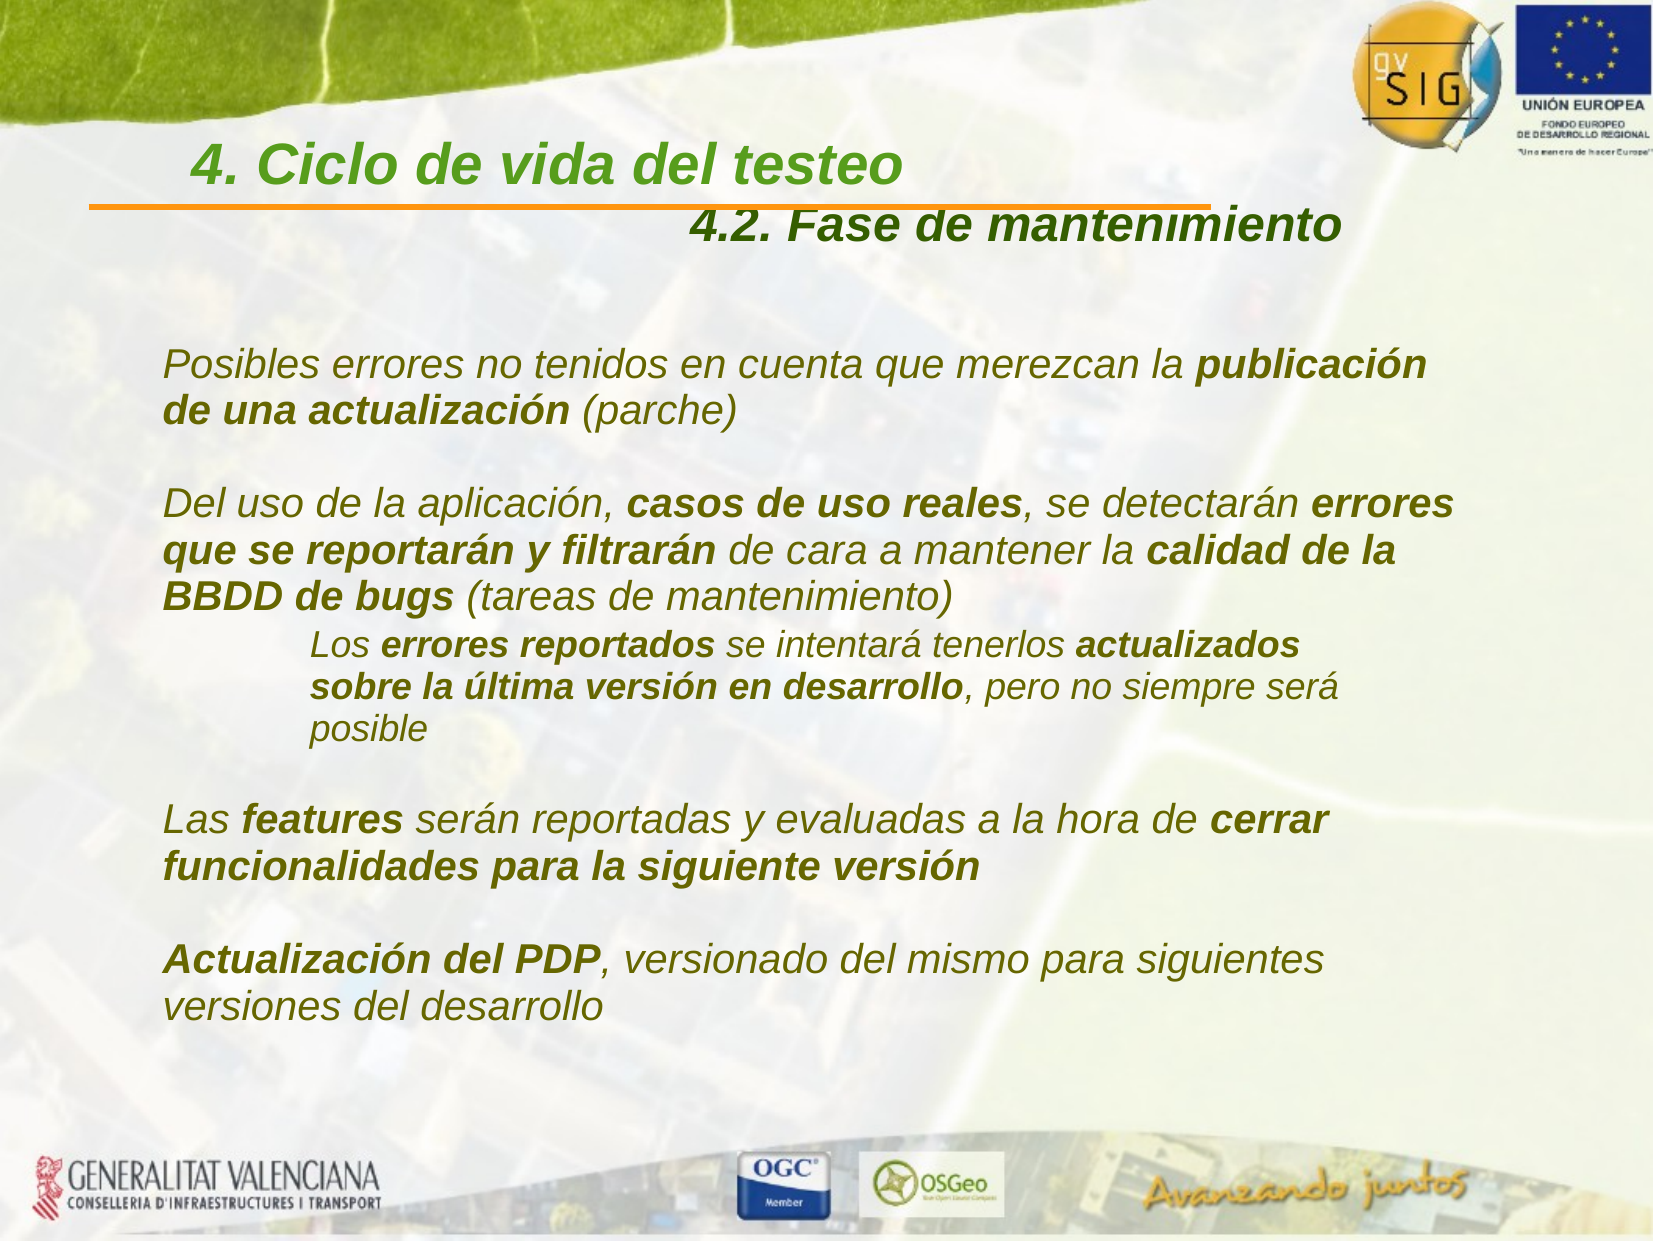

4. Ciclo de vida del testeo
4.2. Fase de mantenimiento
Posibles errores no tenidos en cuenta que merezcan la publicación de una actualización (parche)
Del uso de la aplicación, casos de uso reales, se detectarán errores que se reportarán y filtrarán de cara a mantener la calidad de la BBDD de bugs (tareas de mantenimiento)
		Los errores reportados se intentará tenerlos actualizados 				sobre la última versión en desarrollo, pero no siempre será 			posible
Las features serán reportadas y evaluadas a la hora de cerrar funcionalidades para la siguiente versión
Actualización del PDP, versionado del mismo para siguientes versiones del desarrollo